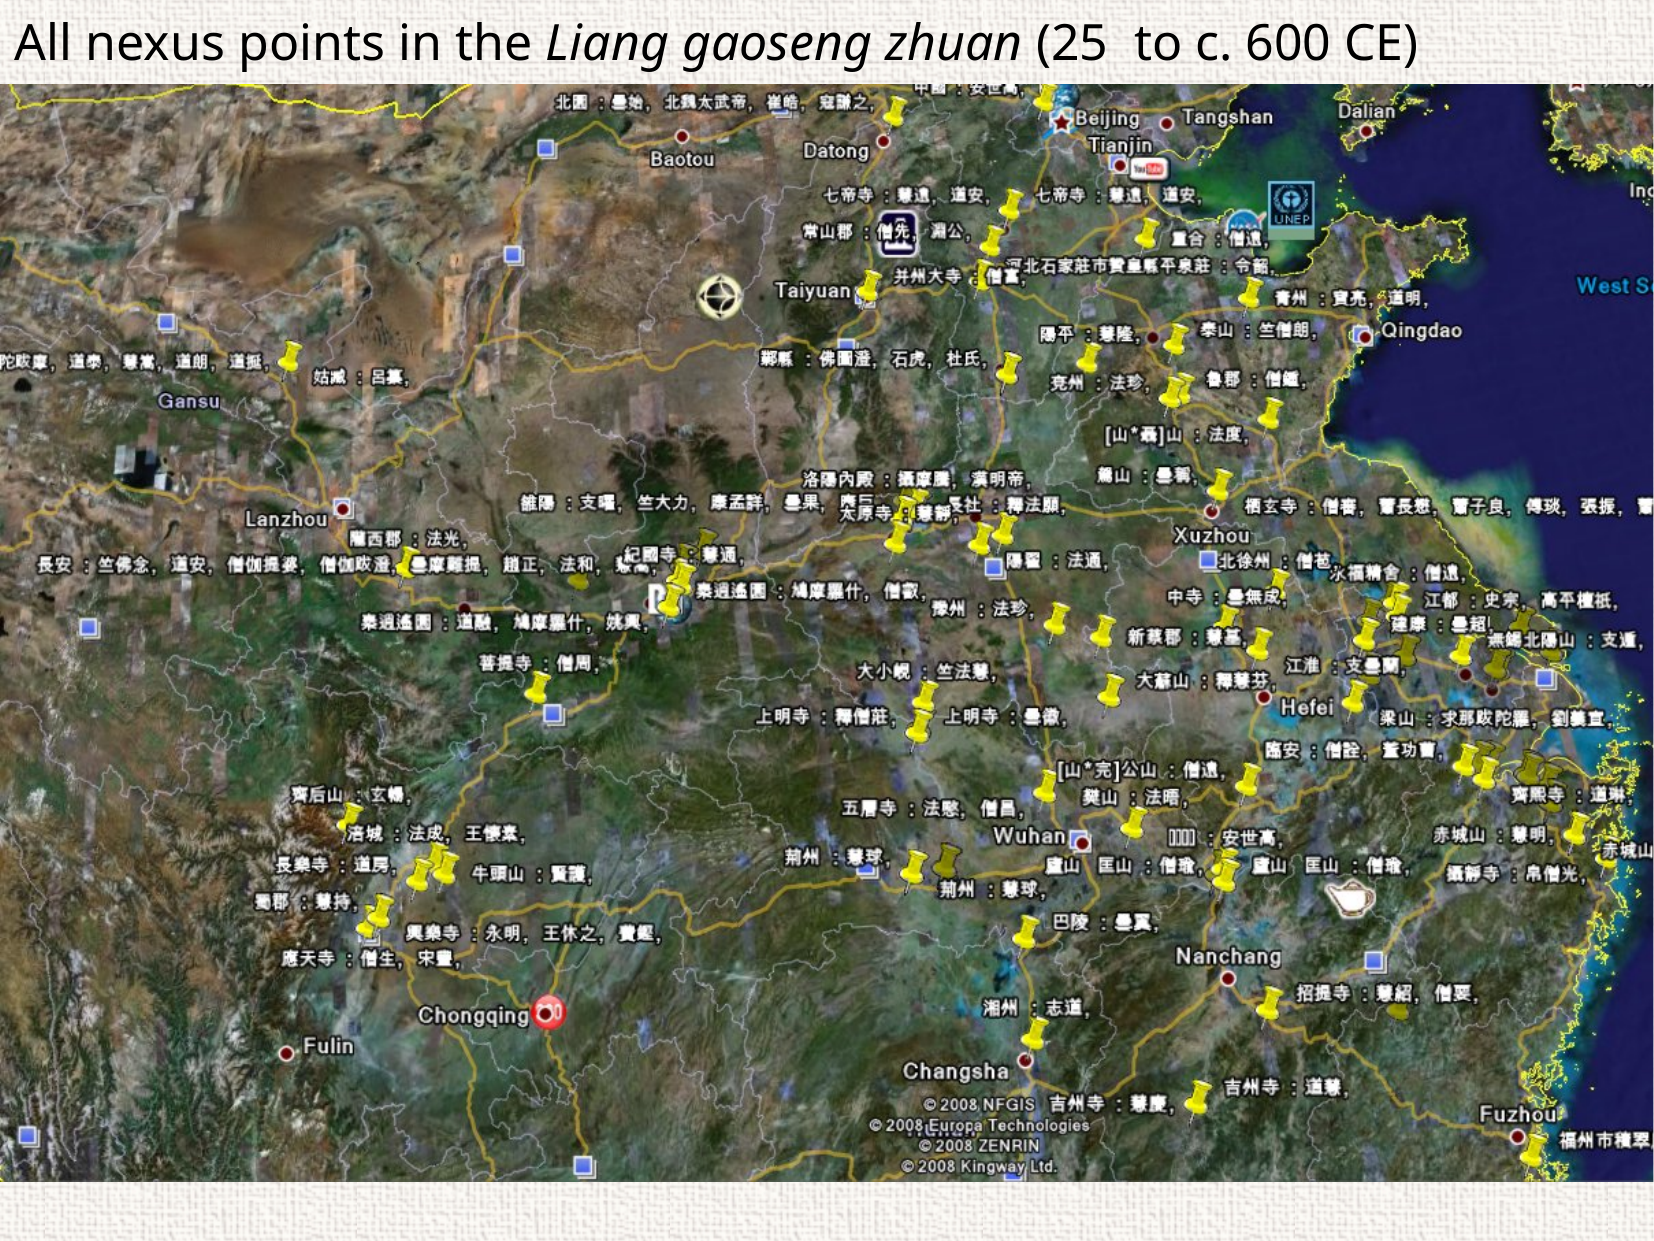

All nexus points in the Liang gaoseng zhuan (25 to c. 600 CE)